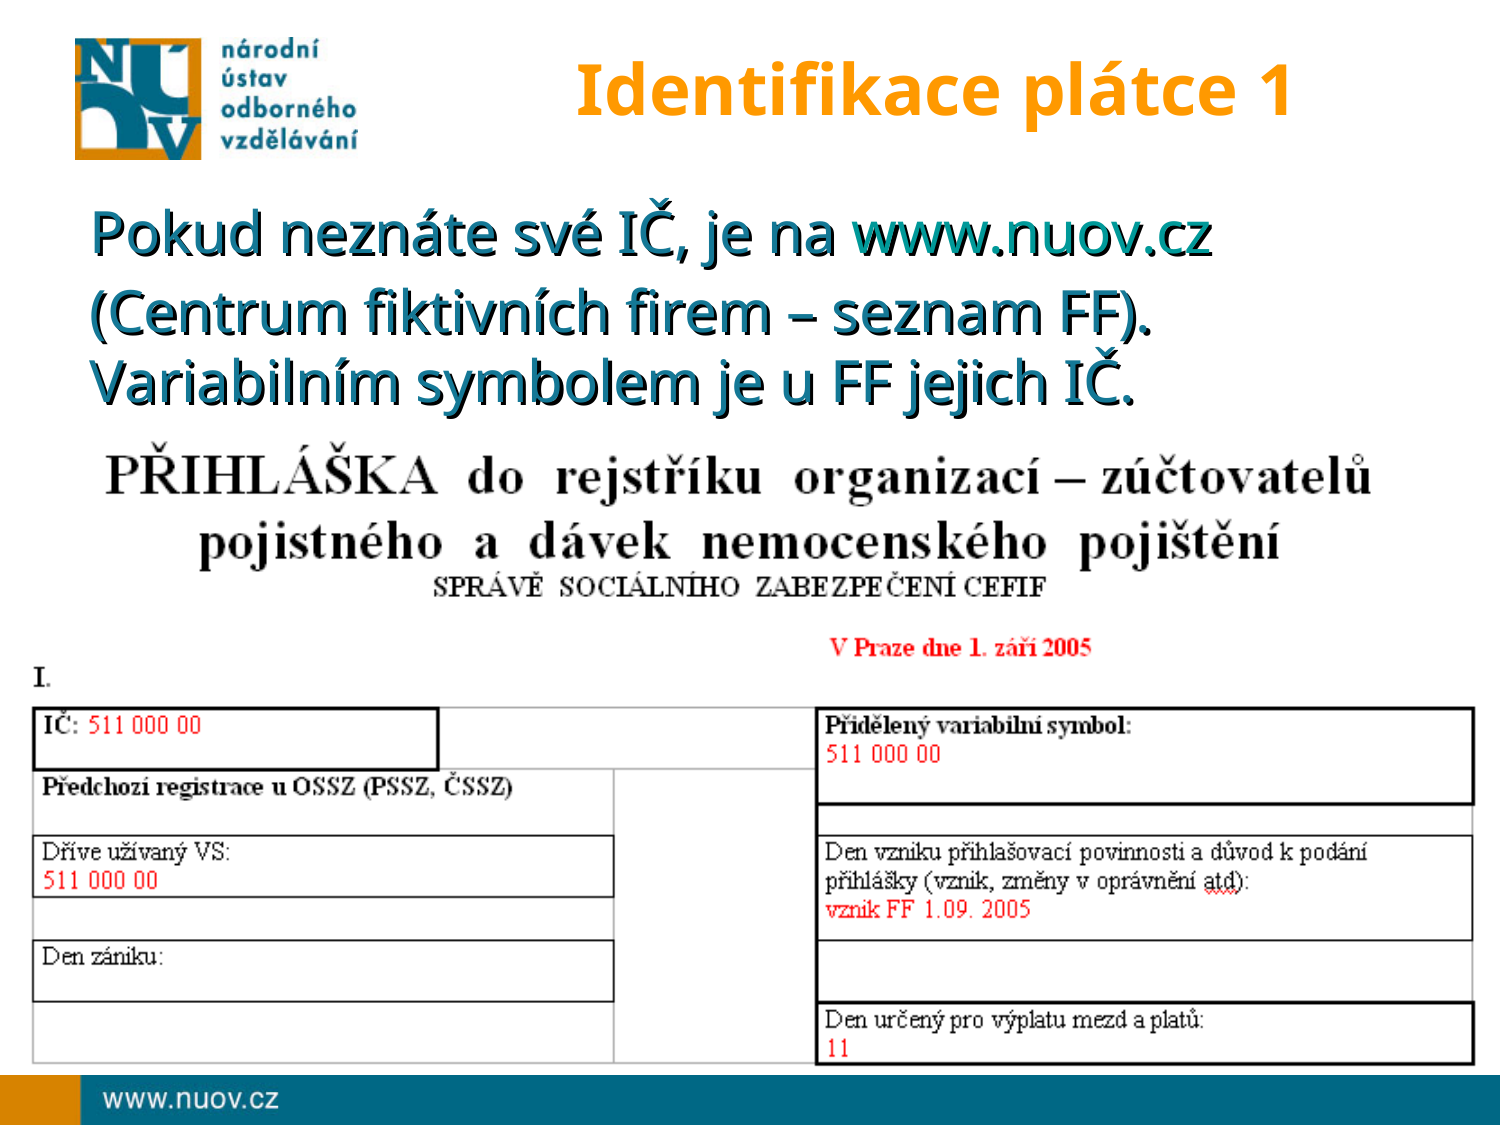

Identifikace plátce 1
Pokud neznáte své IČ, je na www.nuov.cz (Centrum fiktivních firem – seznam FF). Variabilním symbolem je u FF jejich IČ.